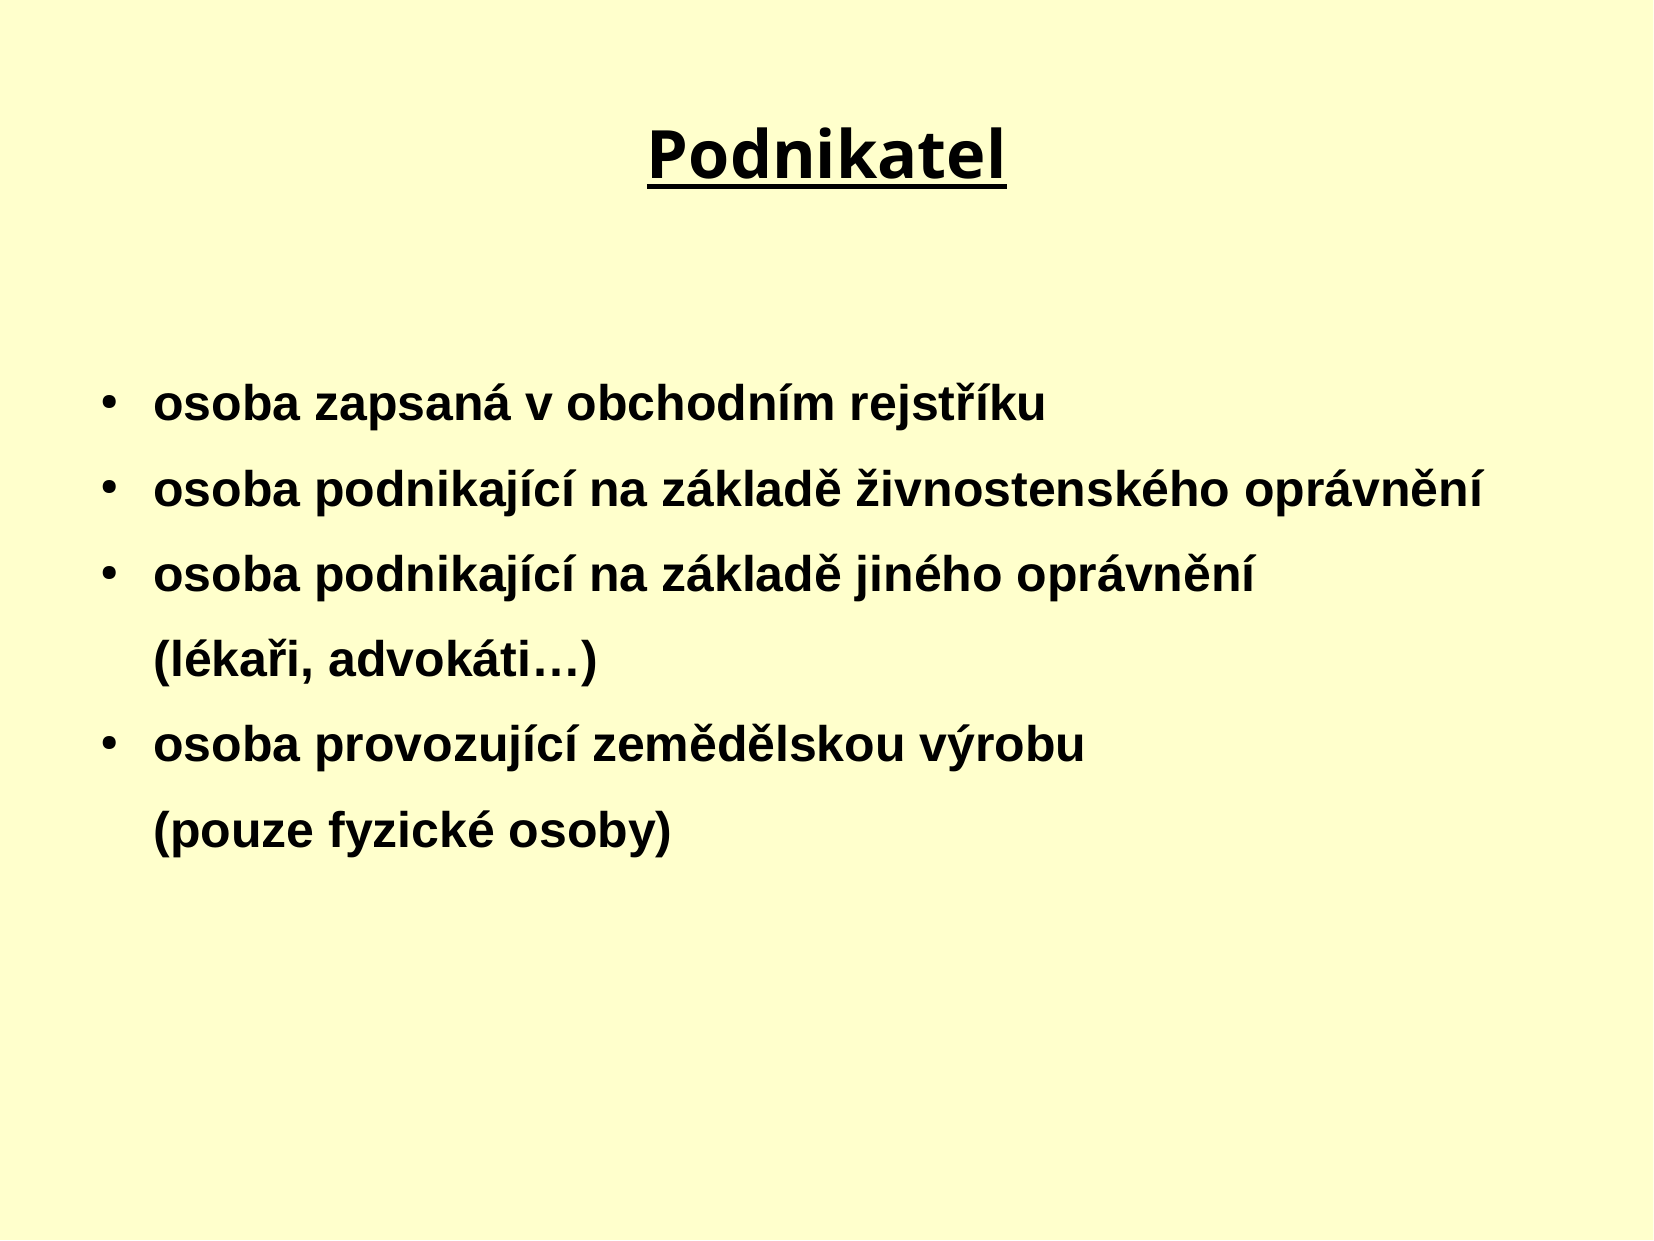

# Podnikatel
osoba zapsaná v obchodním rejstříku
osoba podnikající na základě živnostenského oprávnění
osoba podnikající na základě jiného oprávnění
(lékaři, advokáti…)
osoba provozující zemědělskou výrobu
(pouze fyzické osoby)